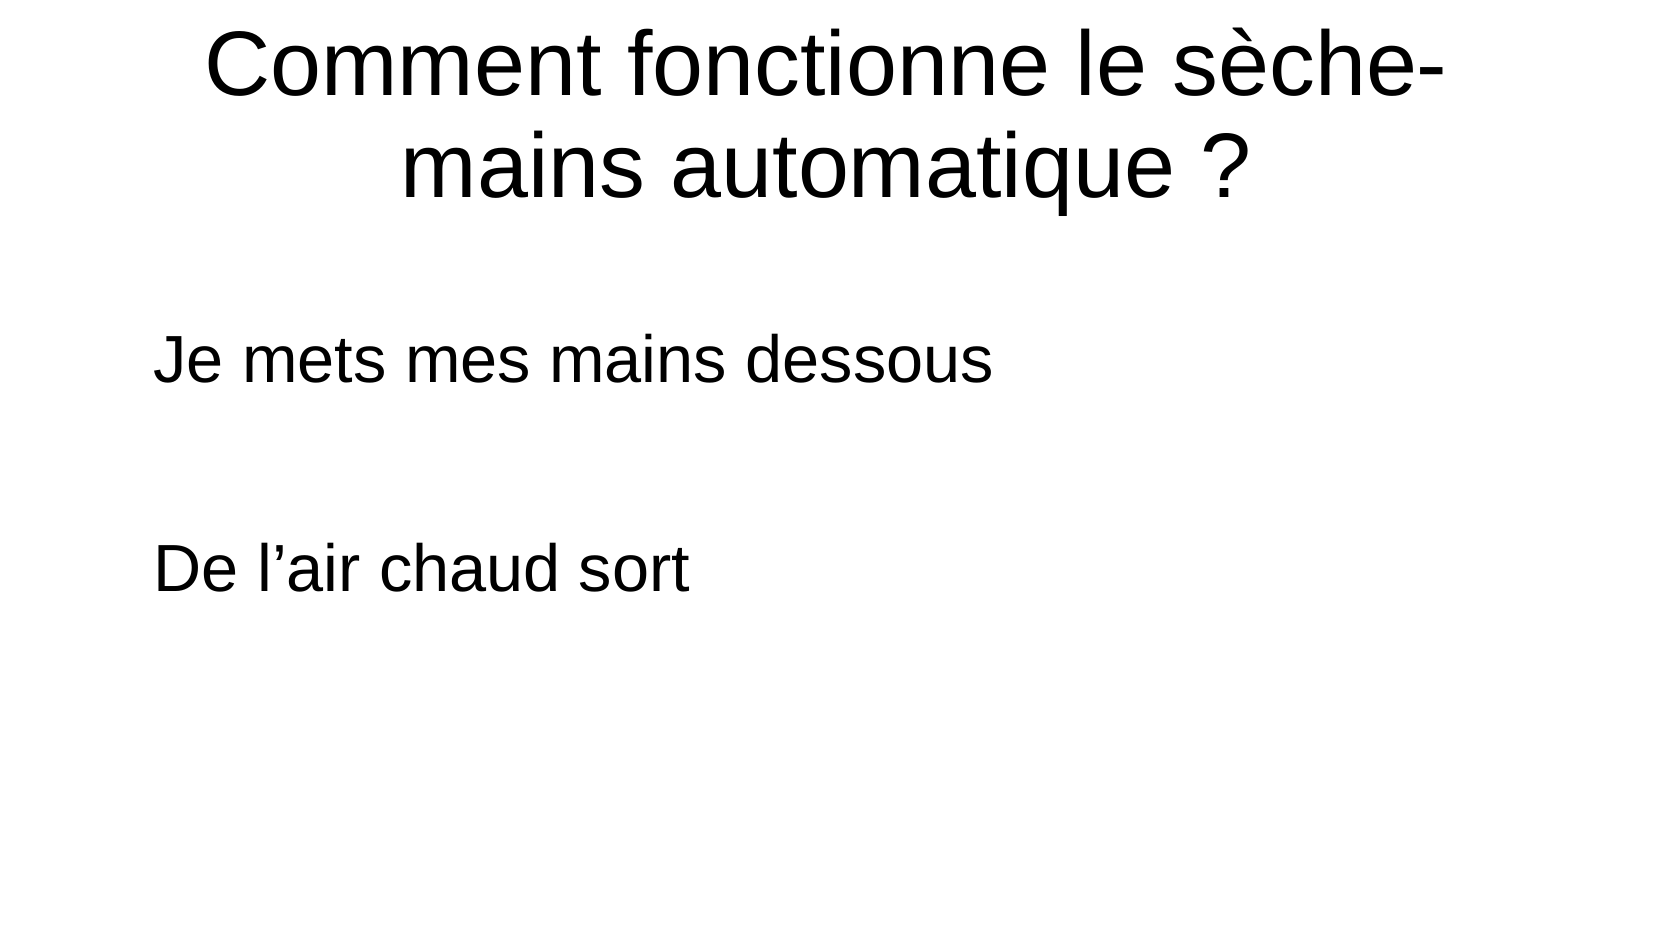

# Comment fonctionne le sèche-mains automatique ?
Je mets mes mains dessous
De l’air chaud sort